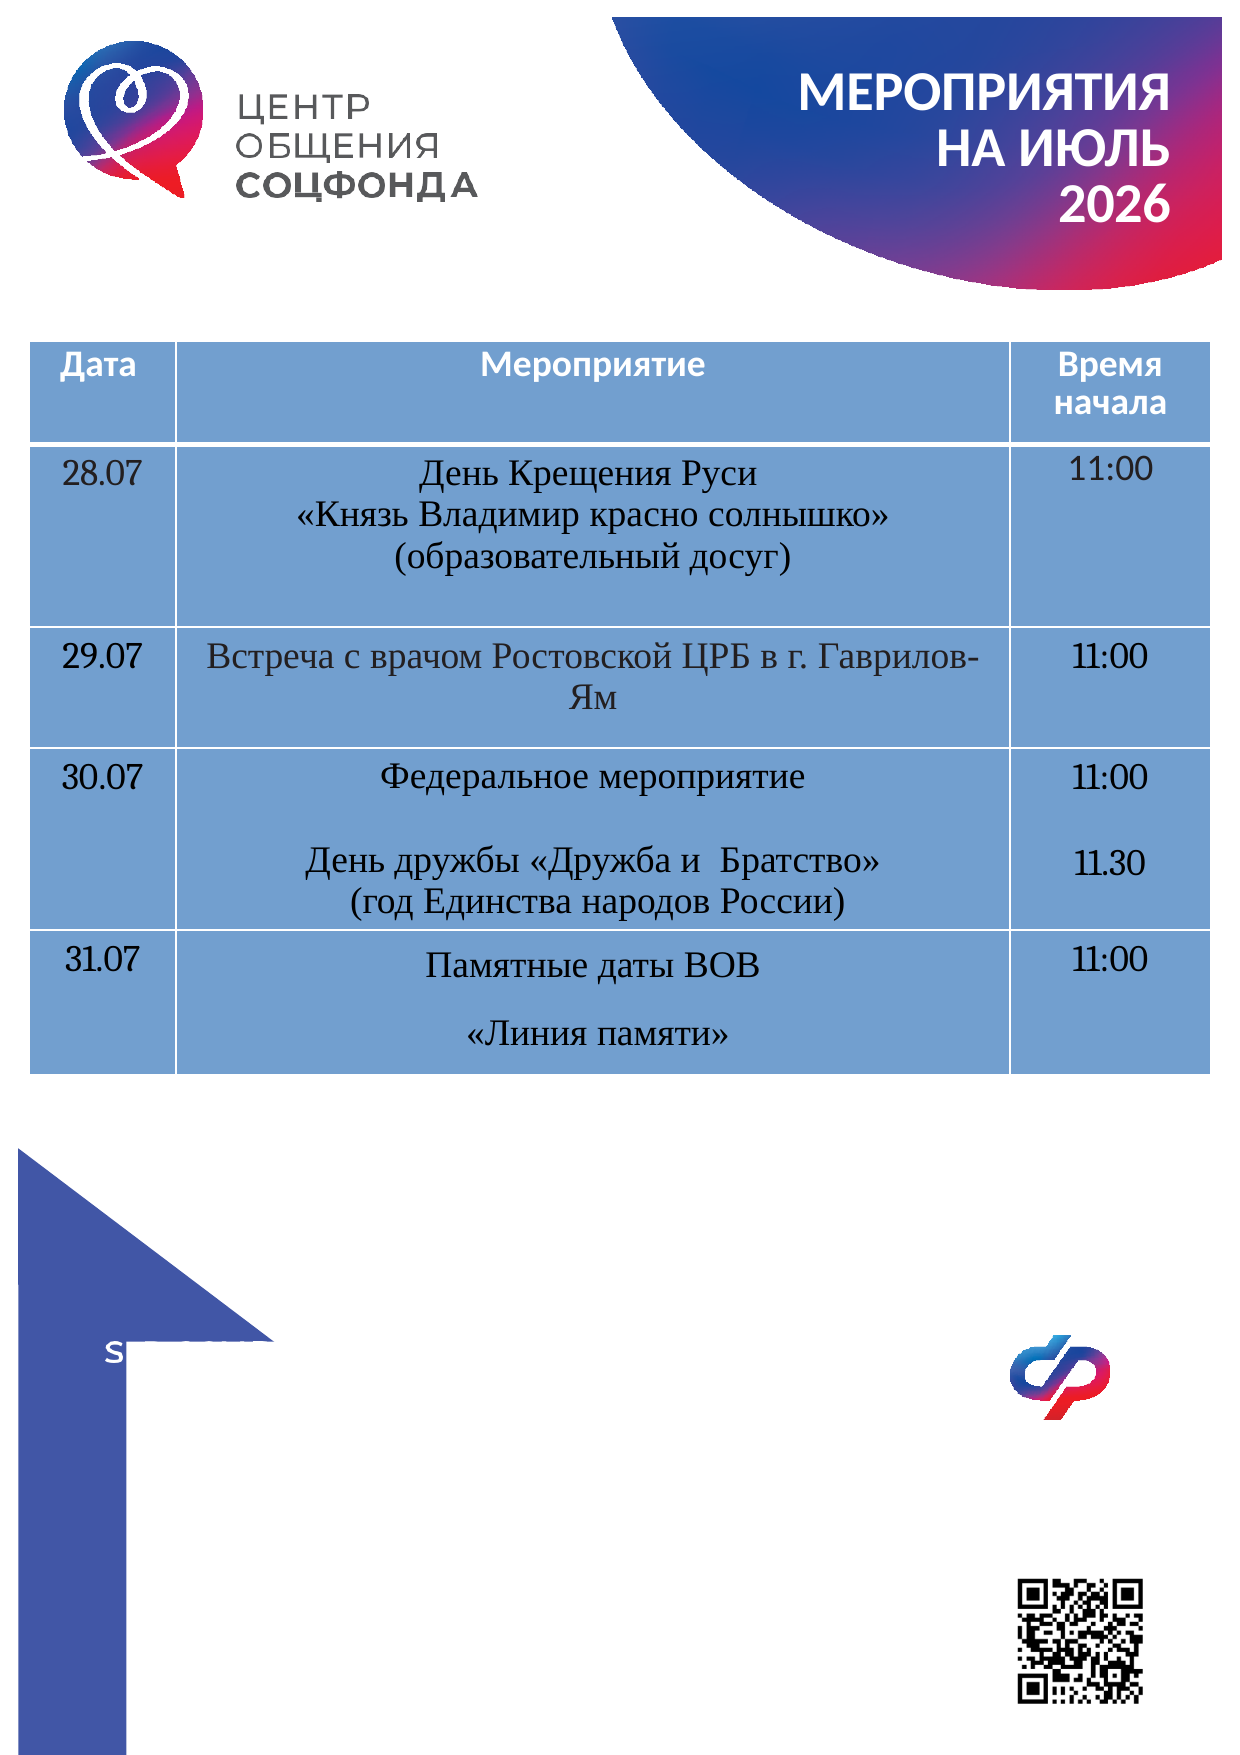

# МЕРОПРИЯТИЯ НА ИЮЛЬ 2026
| Дата | Мероприятие | Время начала |
| --- | --- | --- |
| 28.07 | День Крещения Руси «Князь Владимир красно солнышко» (образовательный досуг) | 11:00 |
| 29.07 | Встреча с врачом Ростовской ЦРБ в г. Гаврилов-Ям | 11:00 |
| 30.07 | Федеральное мероприятие День дружбы «Дружба и Братство» (год Единства народов России) | 11:00 11.30 |
| 31.07 | Памятные даты ВОВ «Линия памяти» | 11:00 |